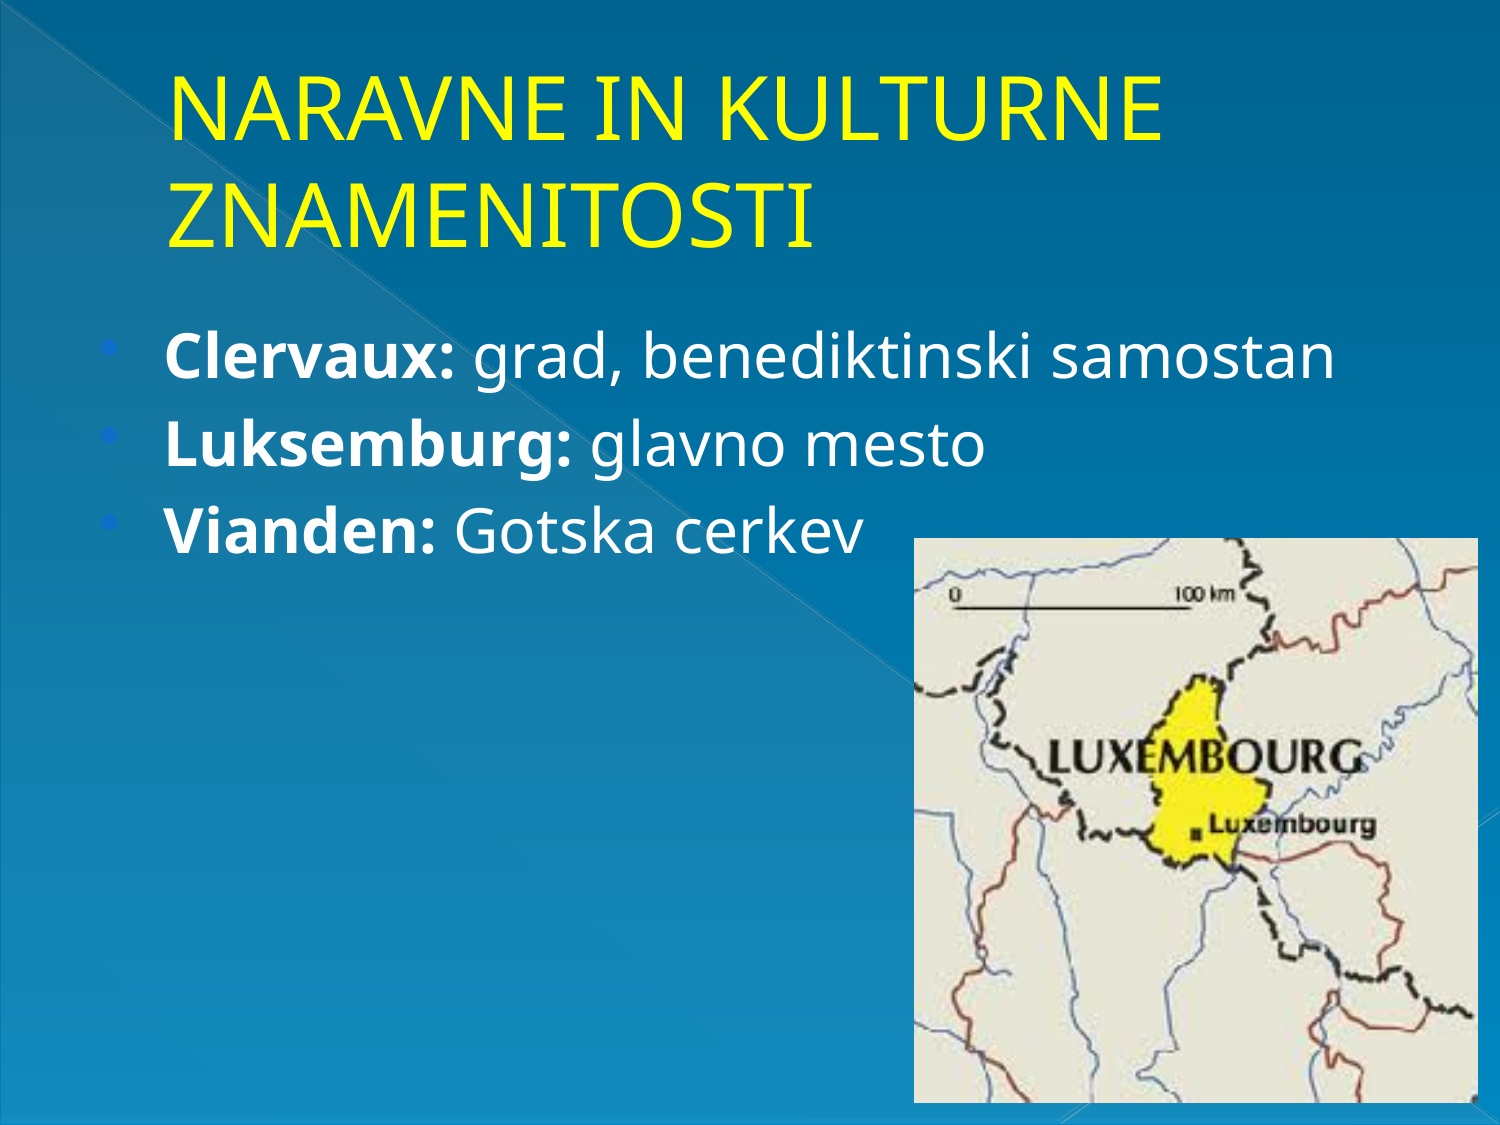

# NARAVNE IN KULTURNE ZNAMENITOSTI
Clervaux: grad, benediktinski samostan
Luksemburg: glavno mesto
Vianden: Gotska cerkev